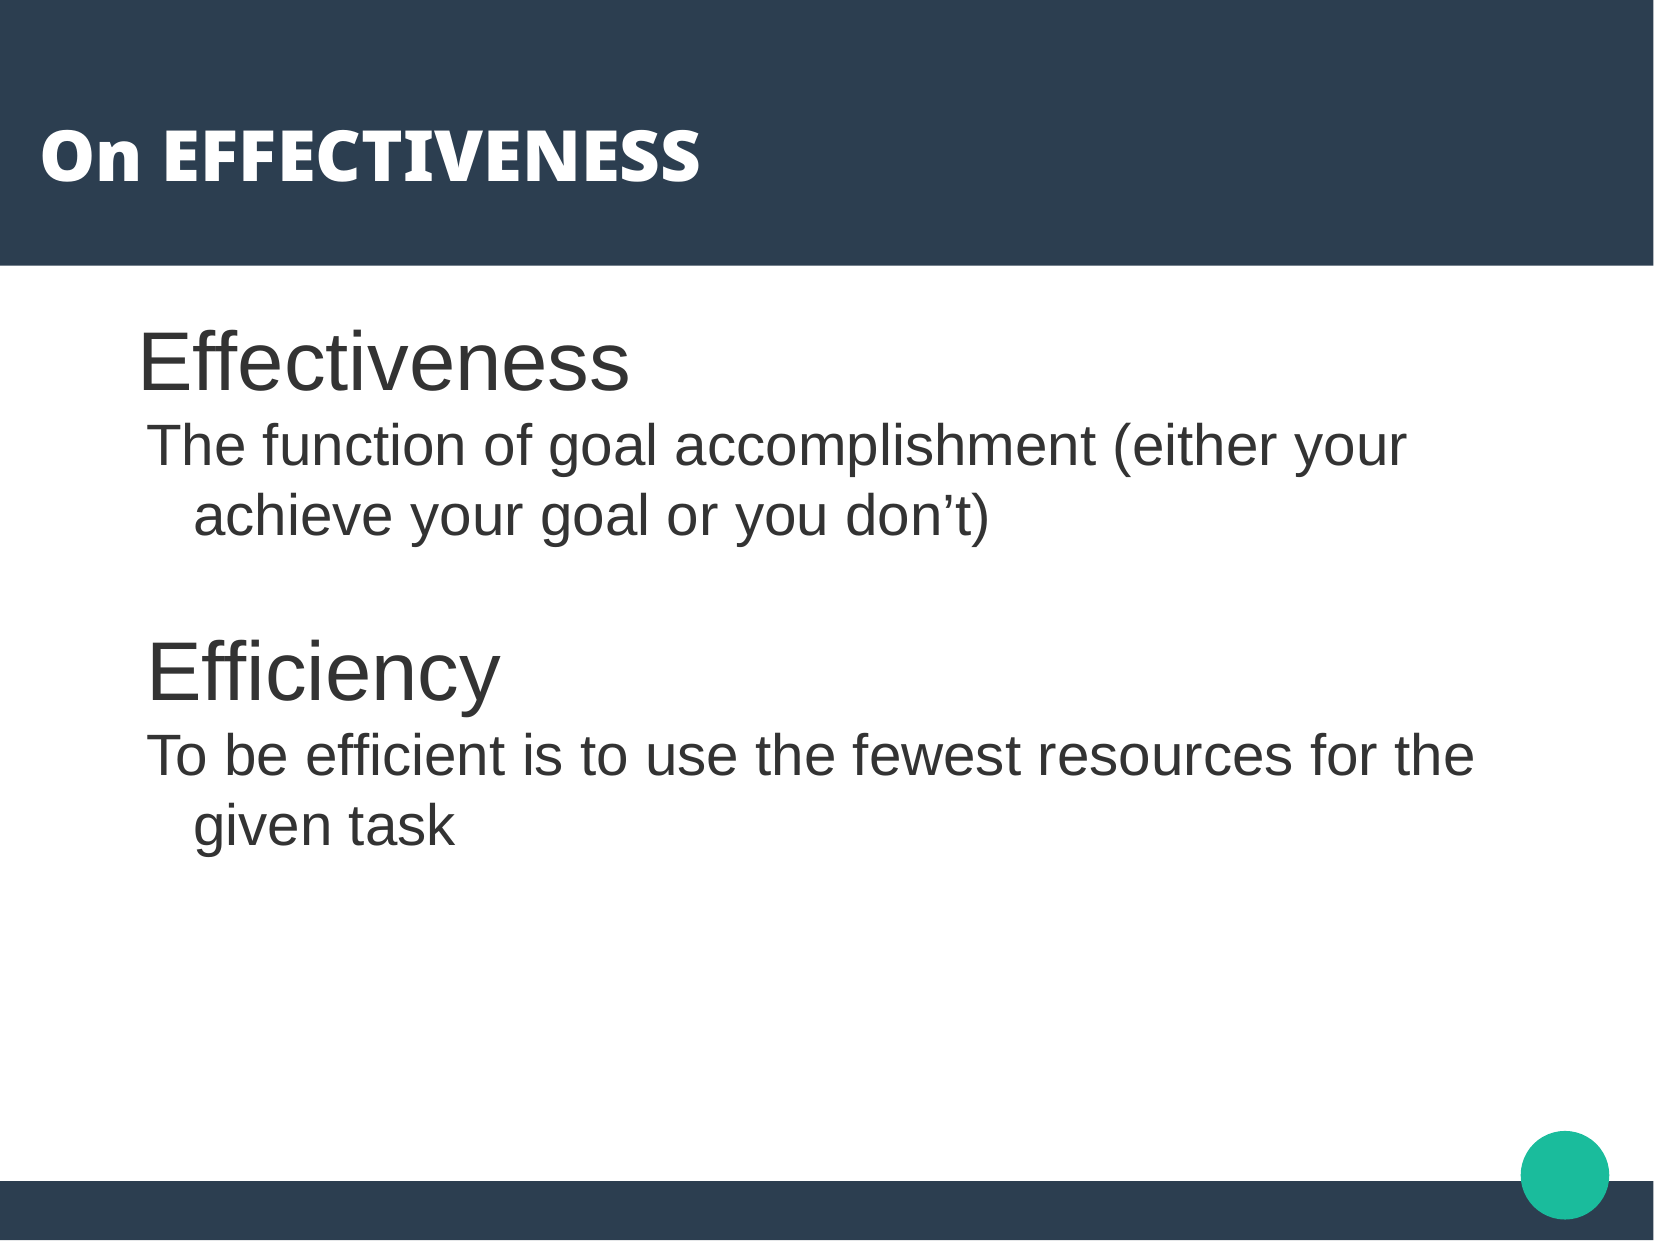

# On EFFECTIVENESS
Effectiveness
The function of goal accomplishment (either your achieve your goal or you don’t)
	Efficiency
To be efficient is to use the fewest resources for the given task